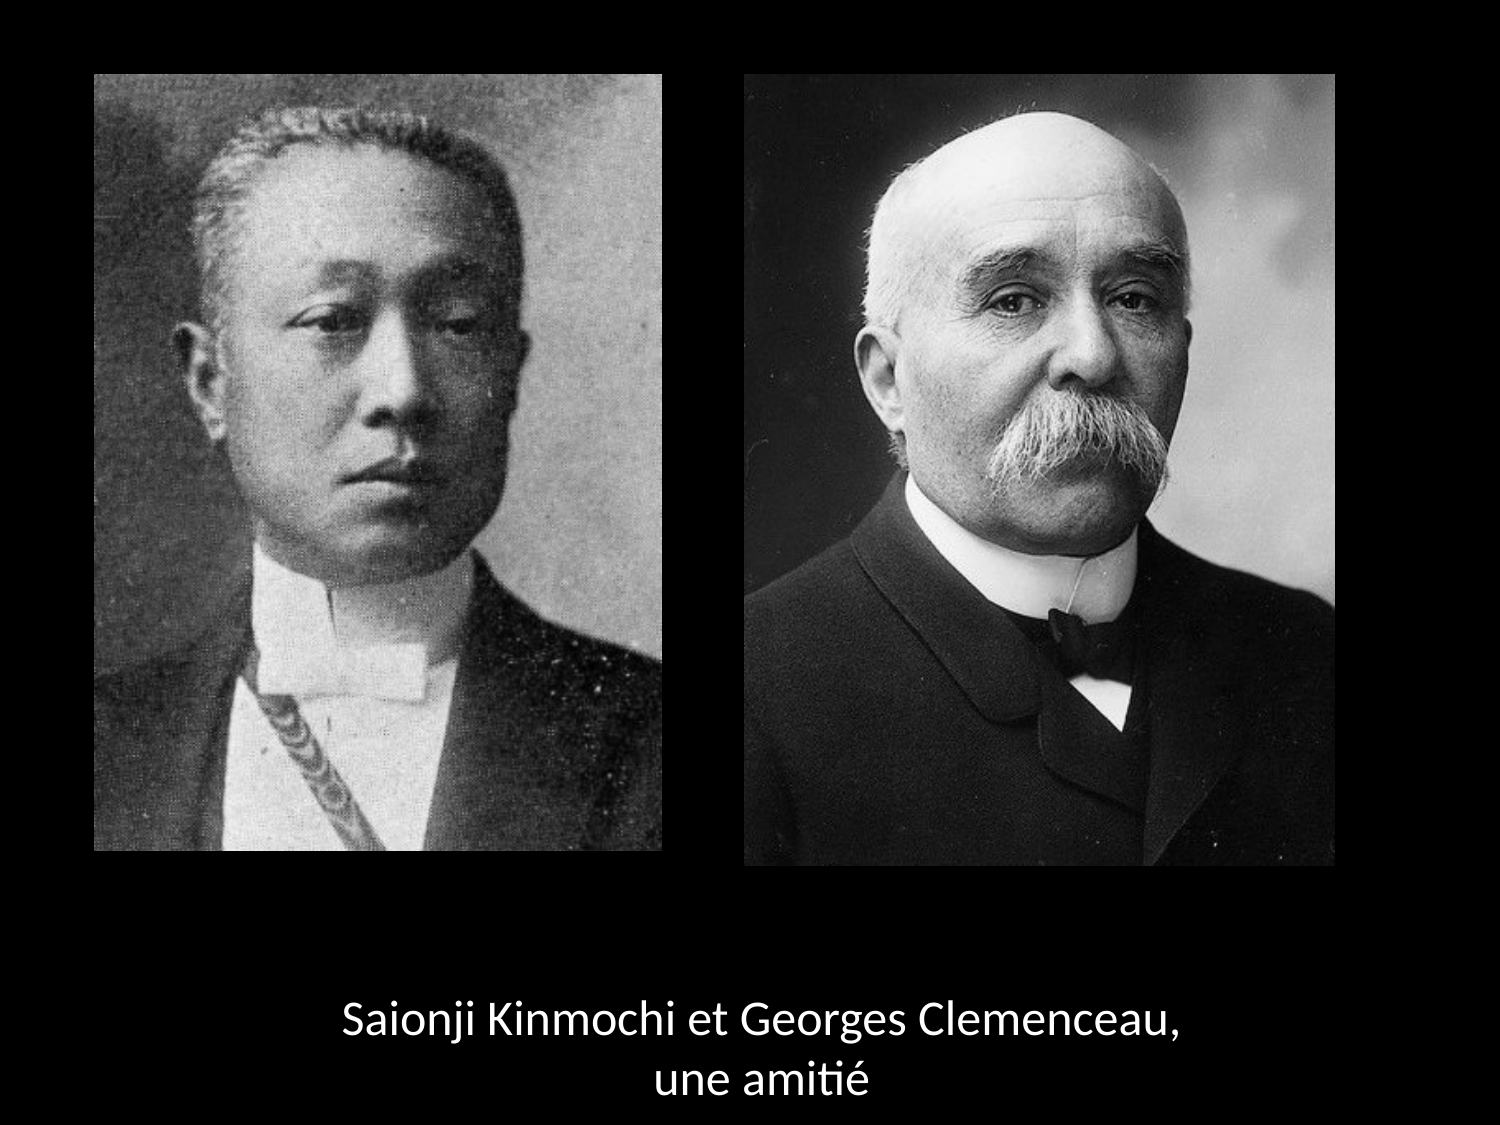

# Saionji Kinmochi et Georges Clemenceau, une amitié